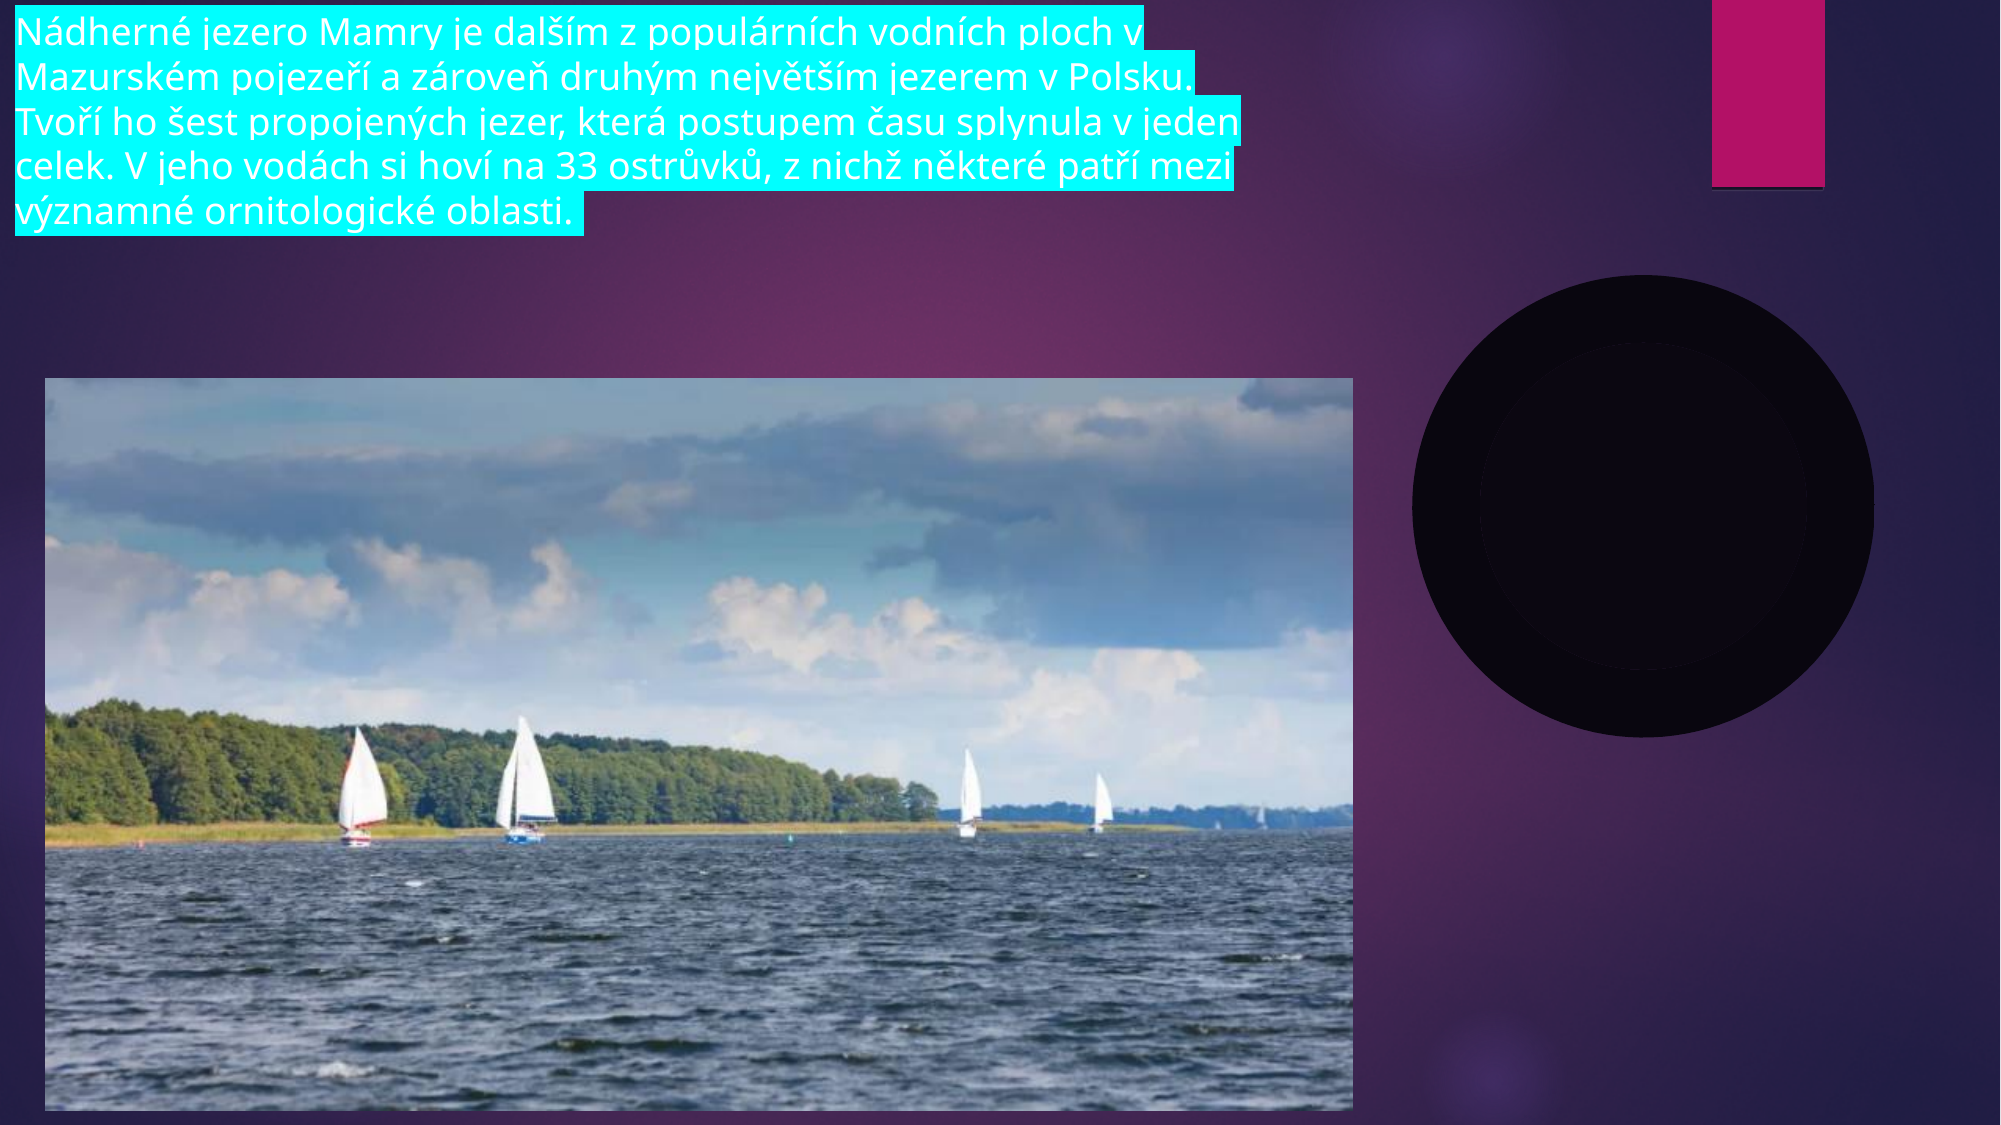

Nádherné jezero Mamry je dalším z populárních vodních ploch v Mazurském pojezeří a zároveň druhým největším jezerem v Polsku. Tvoří ho šest propojených jezer, která postupem času splynula v jeden celek. V jeho vodách si hoví na 33 ostrůvků, z nichž některé patří mezi významné ornitologické oblasti.